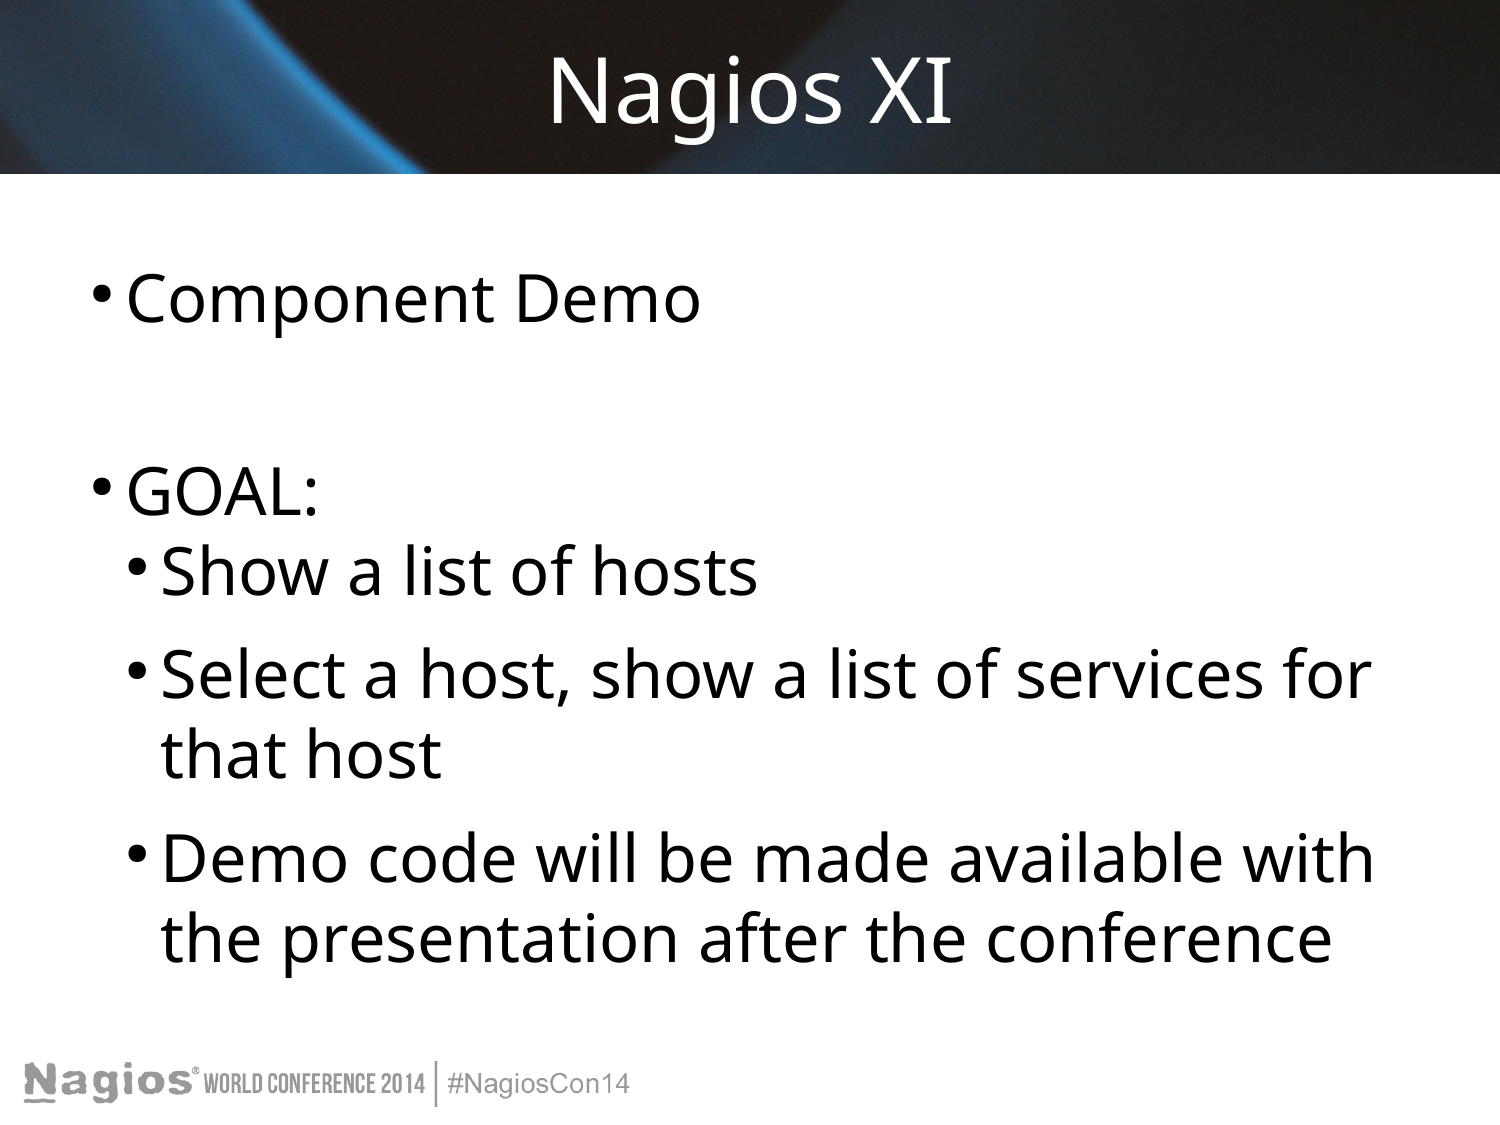

# Nagios XI
Component Demo
GOAL:
Show a list of hosts
Select a host, show a list of services for that host
Demo code will be made available with the presentation after the conference